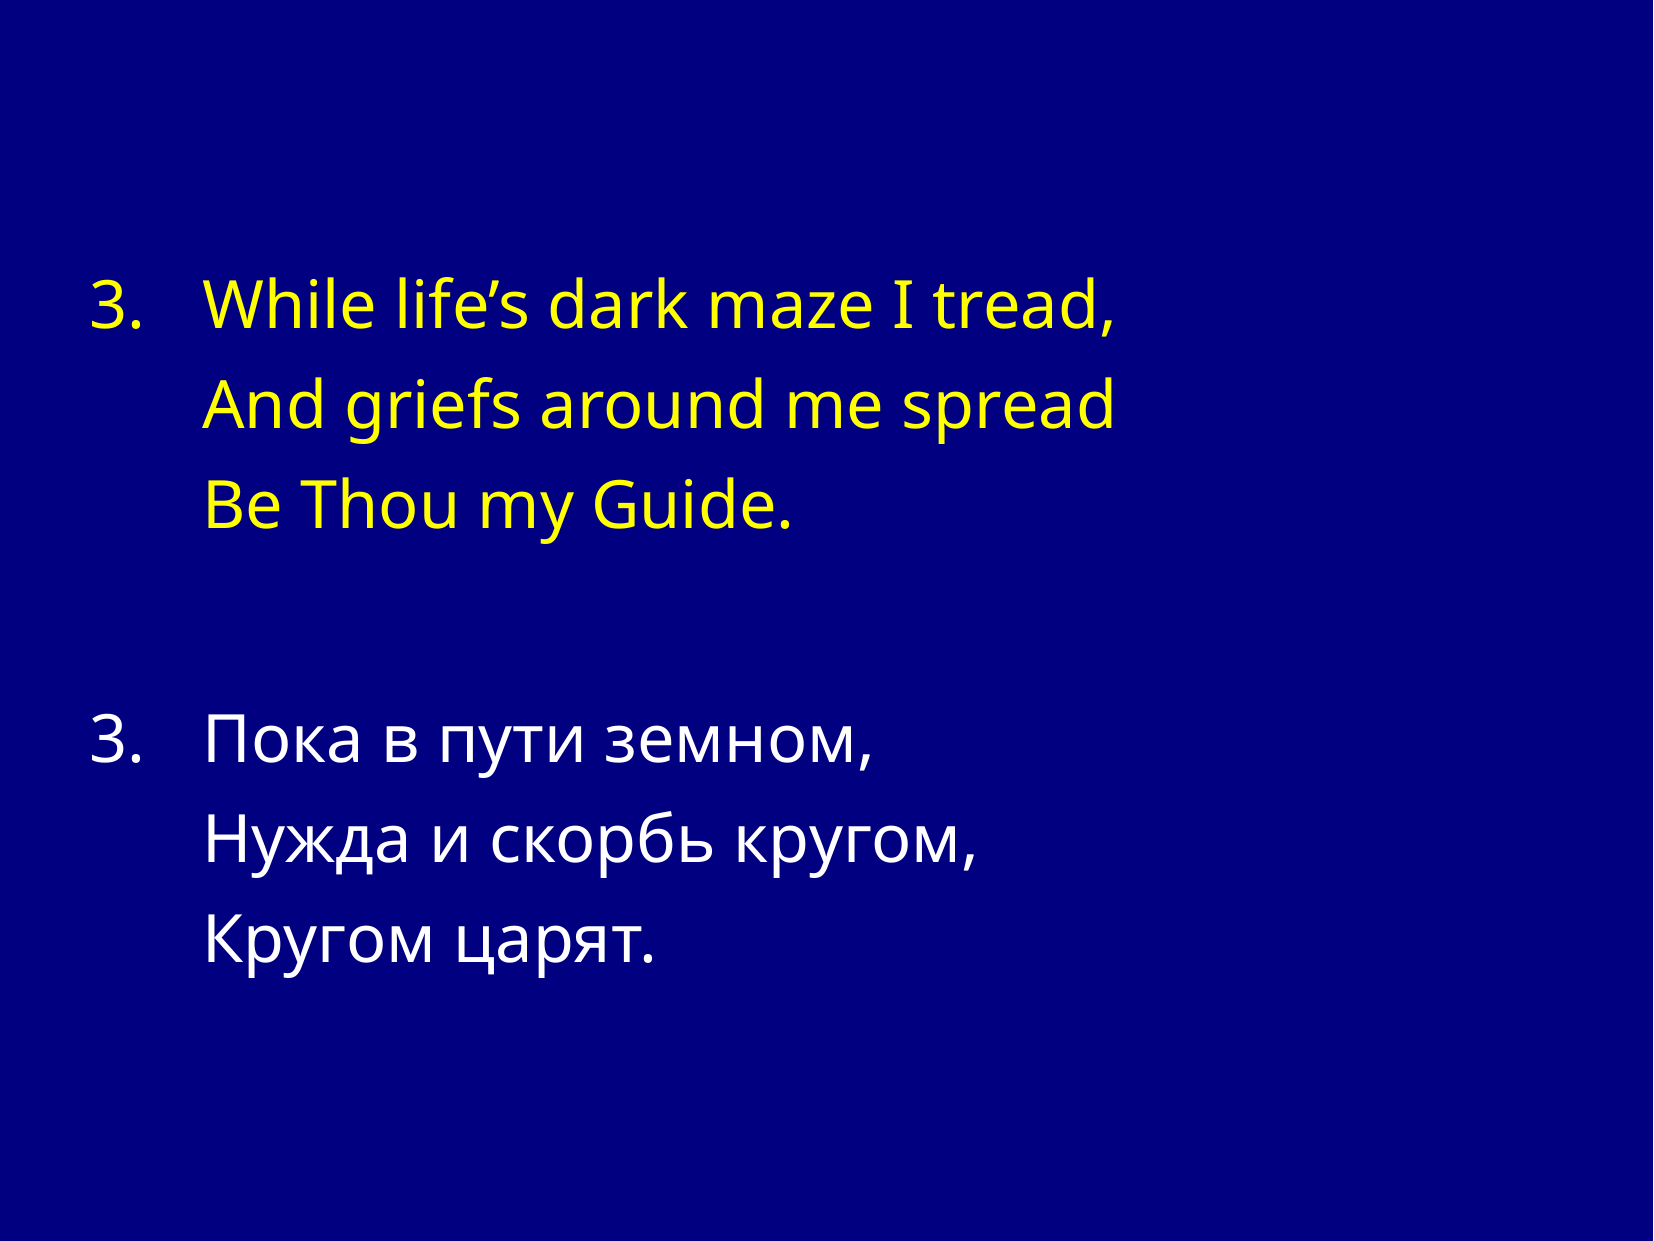

3.	While life’s dark maze I tread,
	And griefs around me spread
	Be Thou my Guide.
3.	Пока в пути земном,
	Нужда и скорбь кругом,
	Кругом царят.